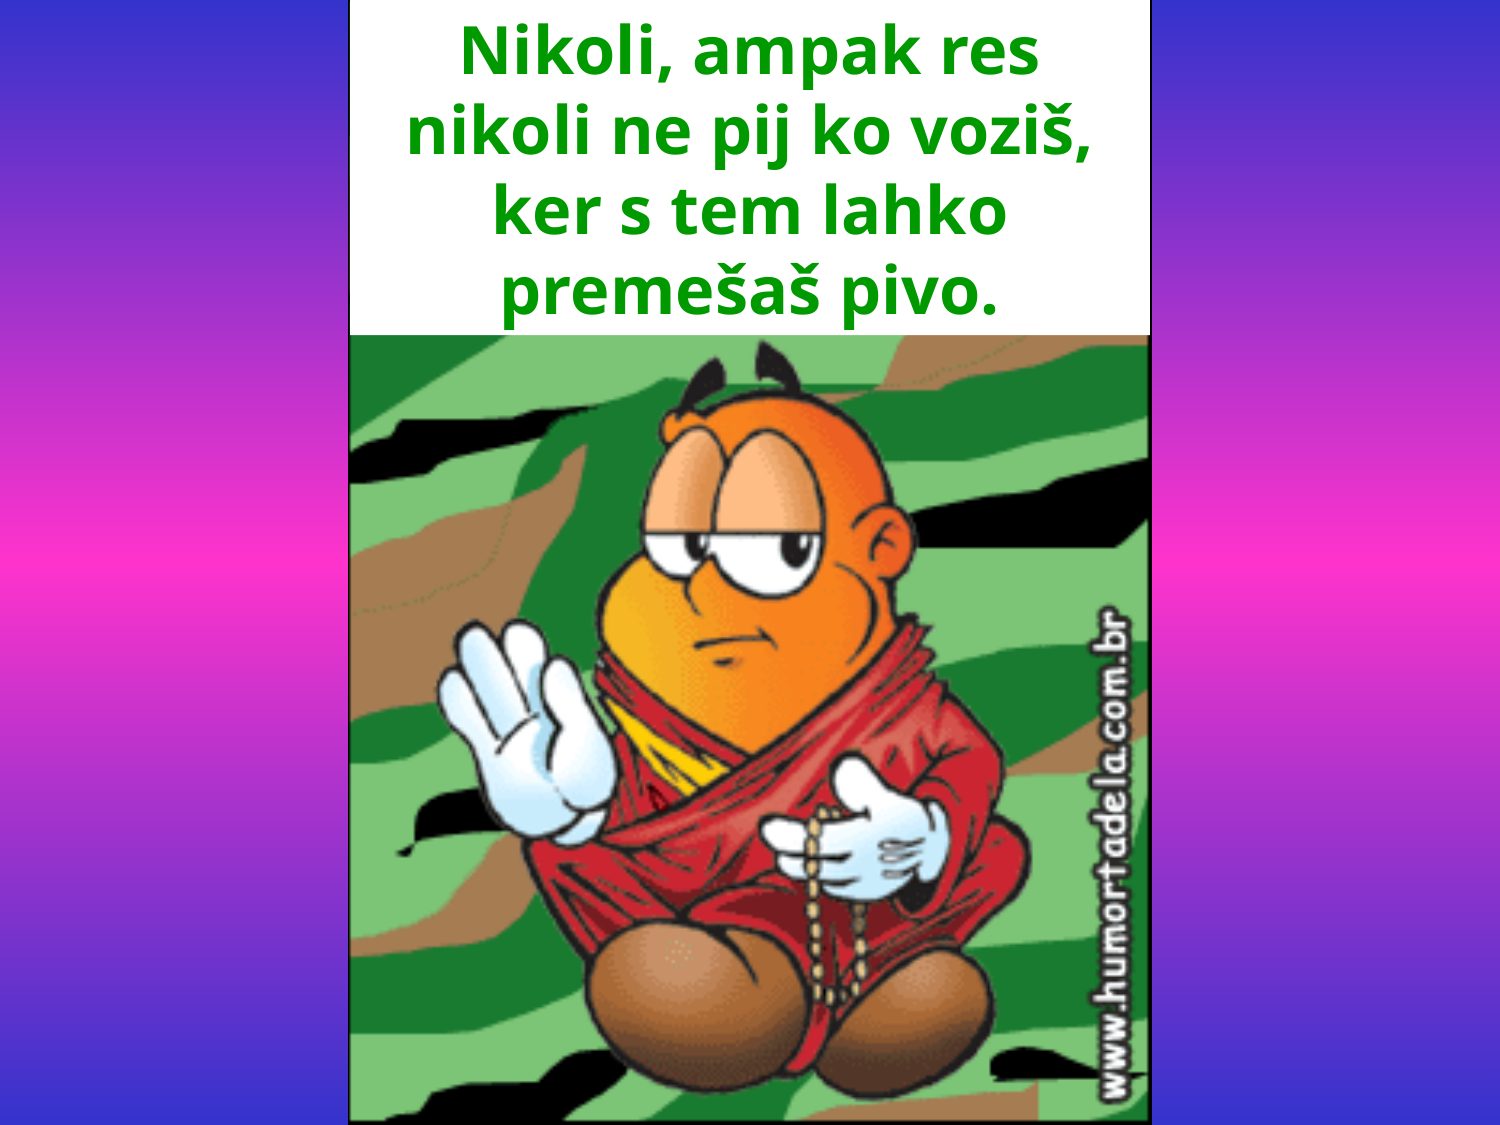

Nikoli, ampak res nikoli ne pij ko voziš, ker s tem lahko premešaš pivo.